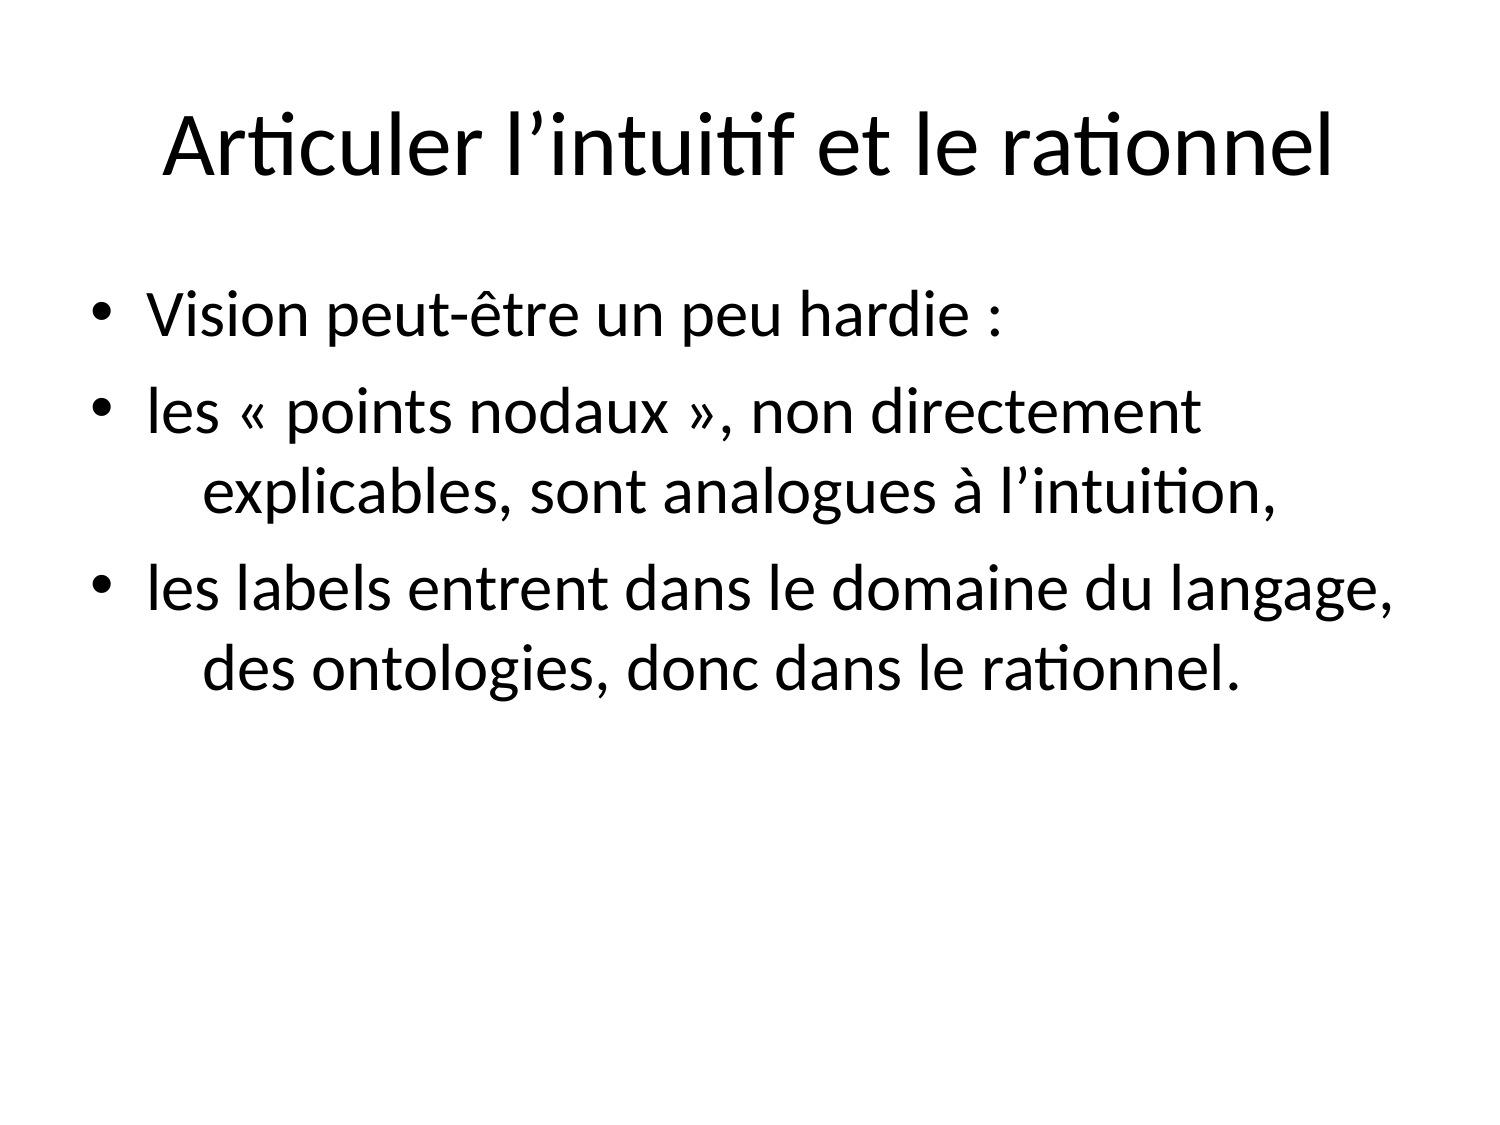

# Articuler l’intuitif et le rationnel
Vision peut-être un peu hardie :
les « points nodaux », non directement explicables, sont analogues à l’intuition,
les labels entrent dans le domaine du langage, des ontologies, donc dans le rationnel.